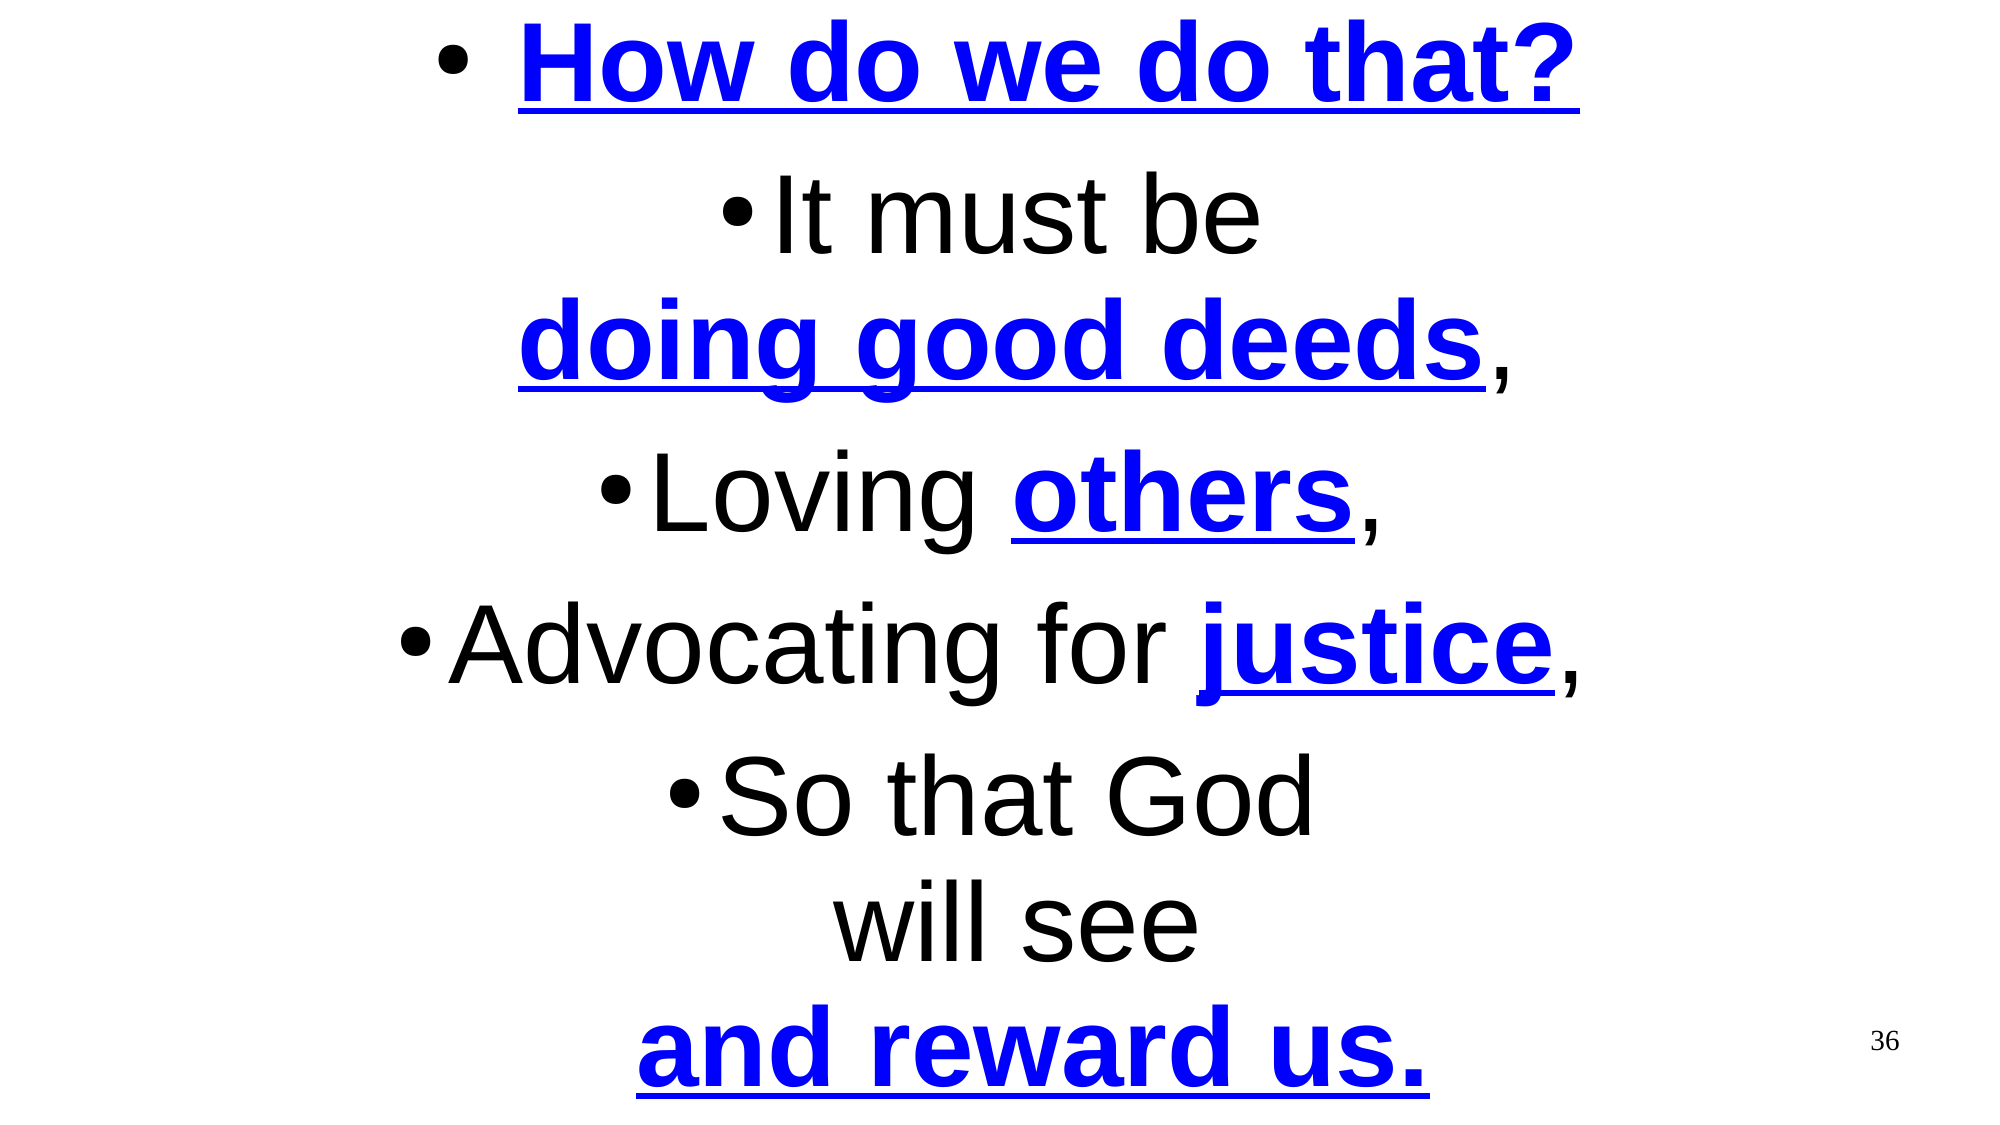

# How do we do that?
It must be
doing good deeds,
Loving others,
Advocating for justice,
So that God
will see
and reward us.
36